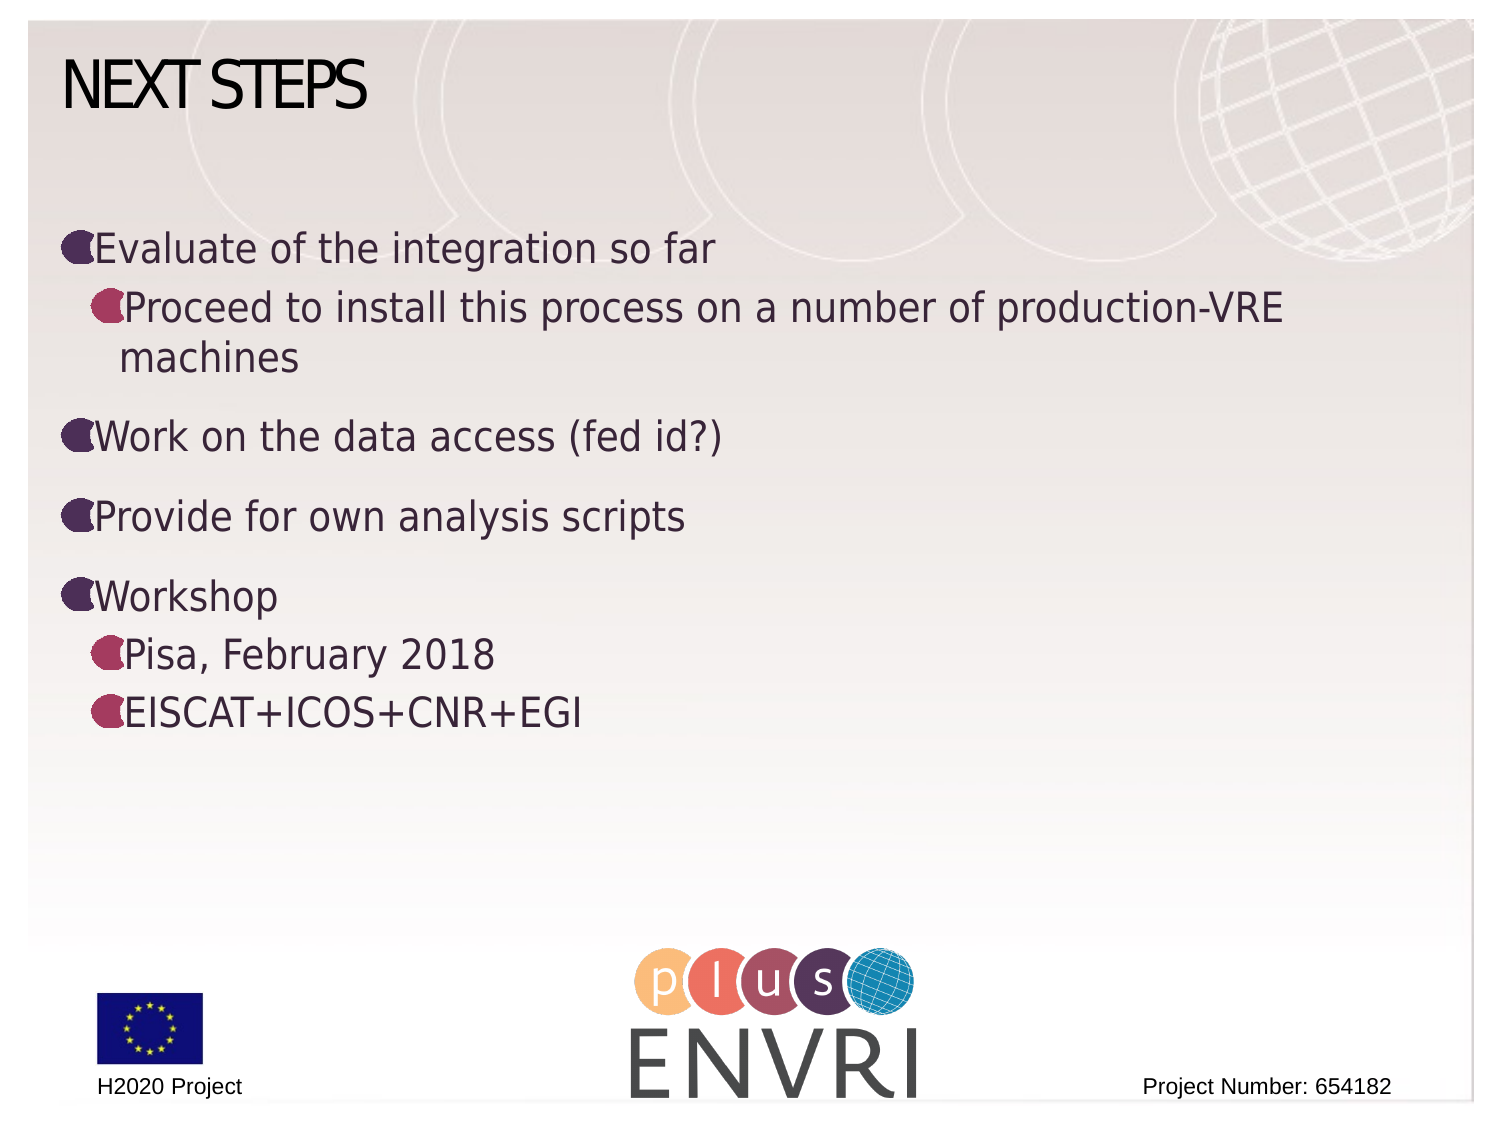

Next Steps
# Evaluate of the integration so far
Proceed to install this process on a number of production-VRE machines
Work on the data access (fed id?)
Provide for own analysis scripts
Workshop
Pisa, February 2018
EISCAT+ICOS+CNR+EGI